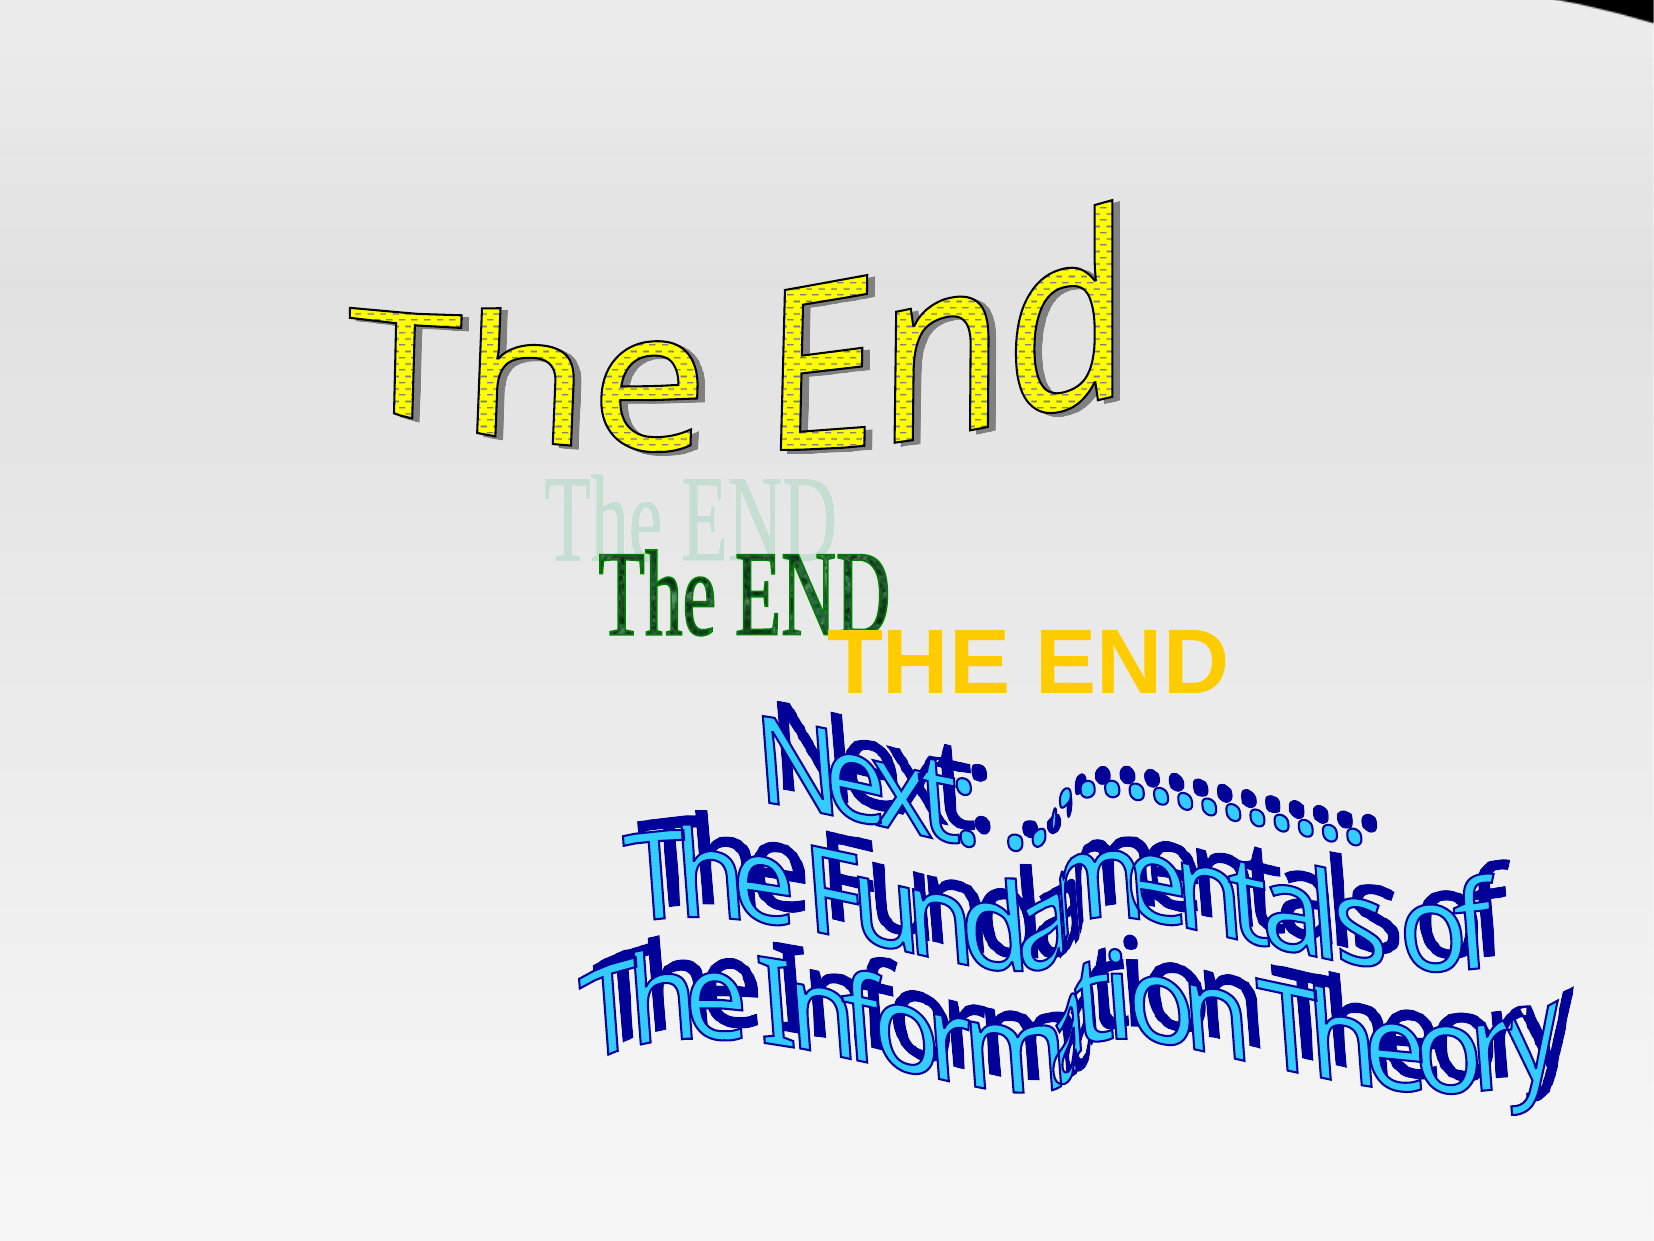

The End
The END
# THE END
Next: ................
The Fundamentals of
The Information Theory